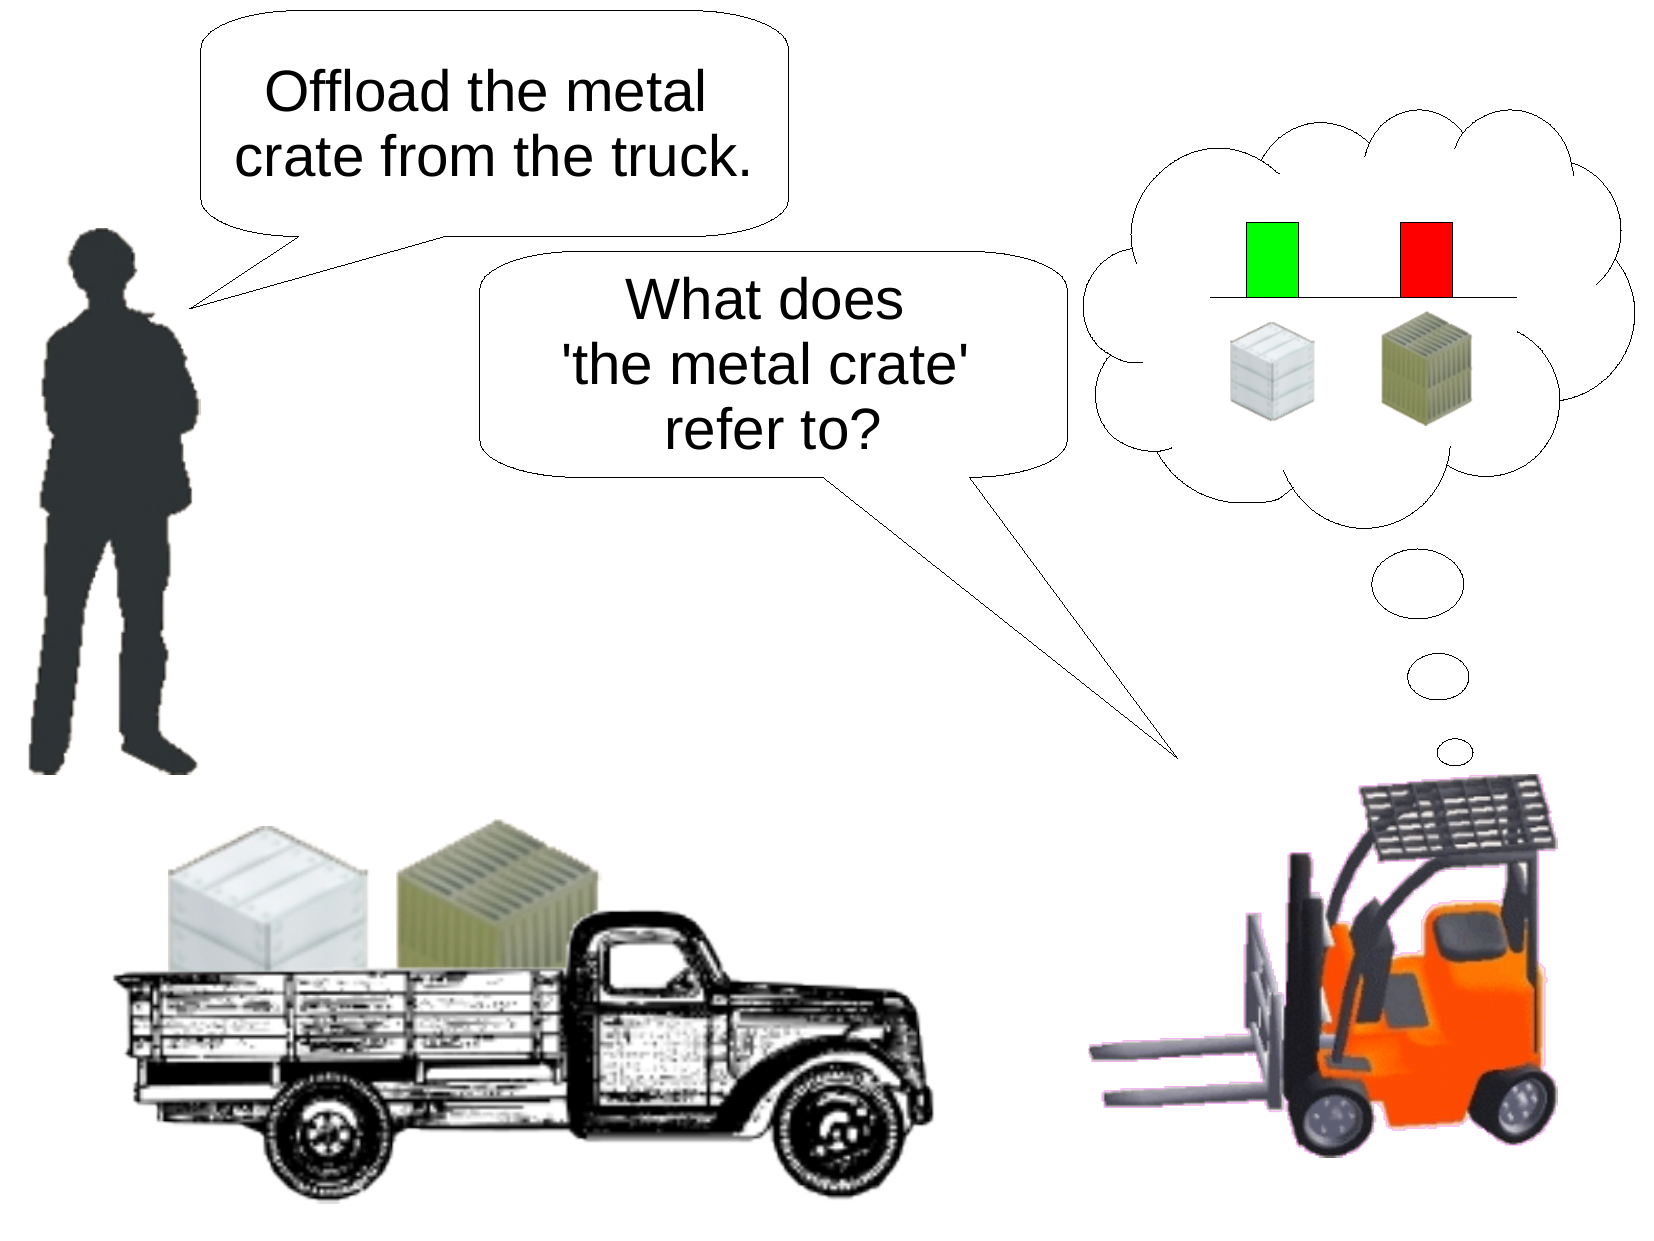

Offload the metal
crate from the truck.
What does
'the metal crate'
refer to?